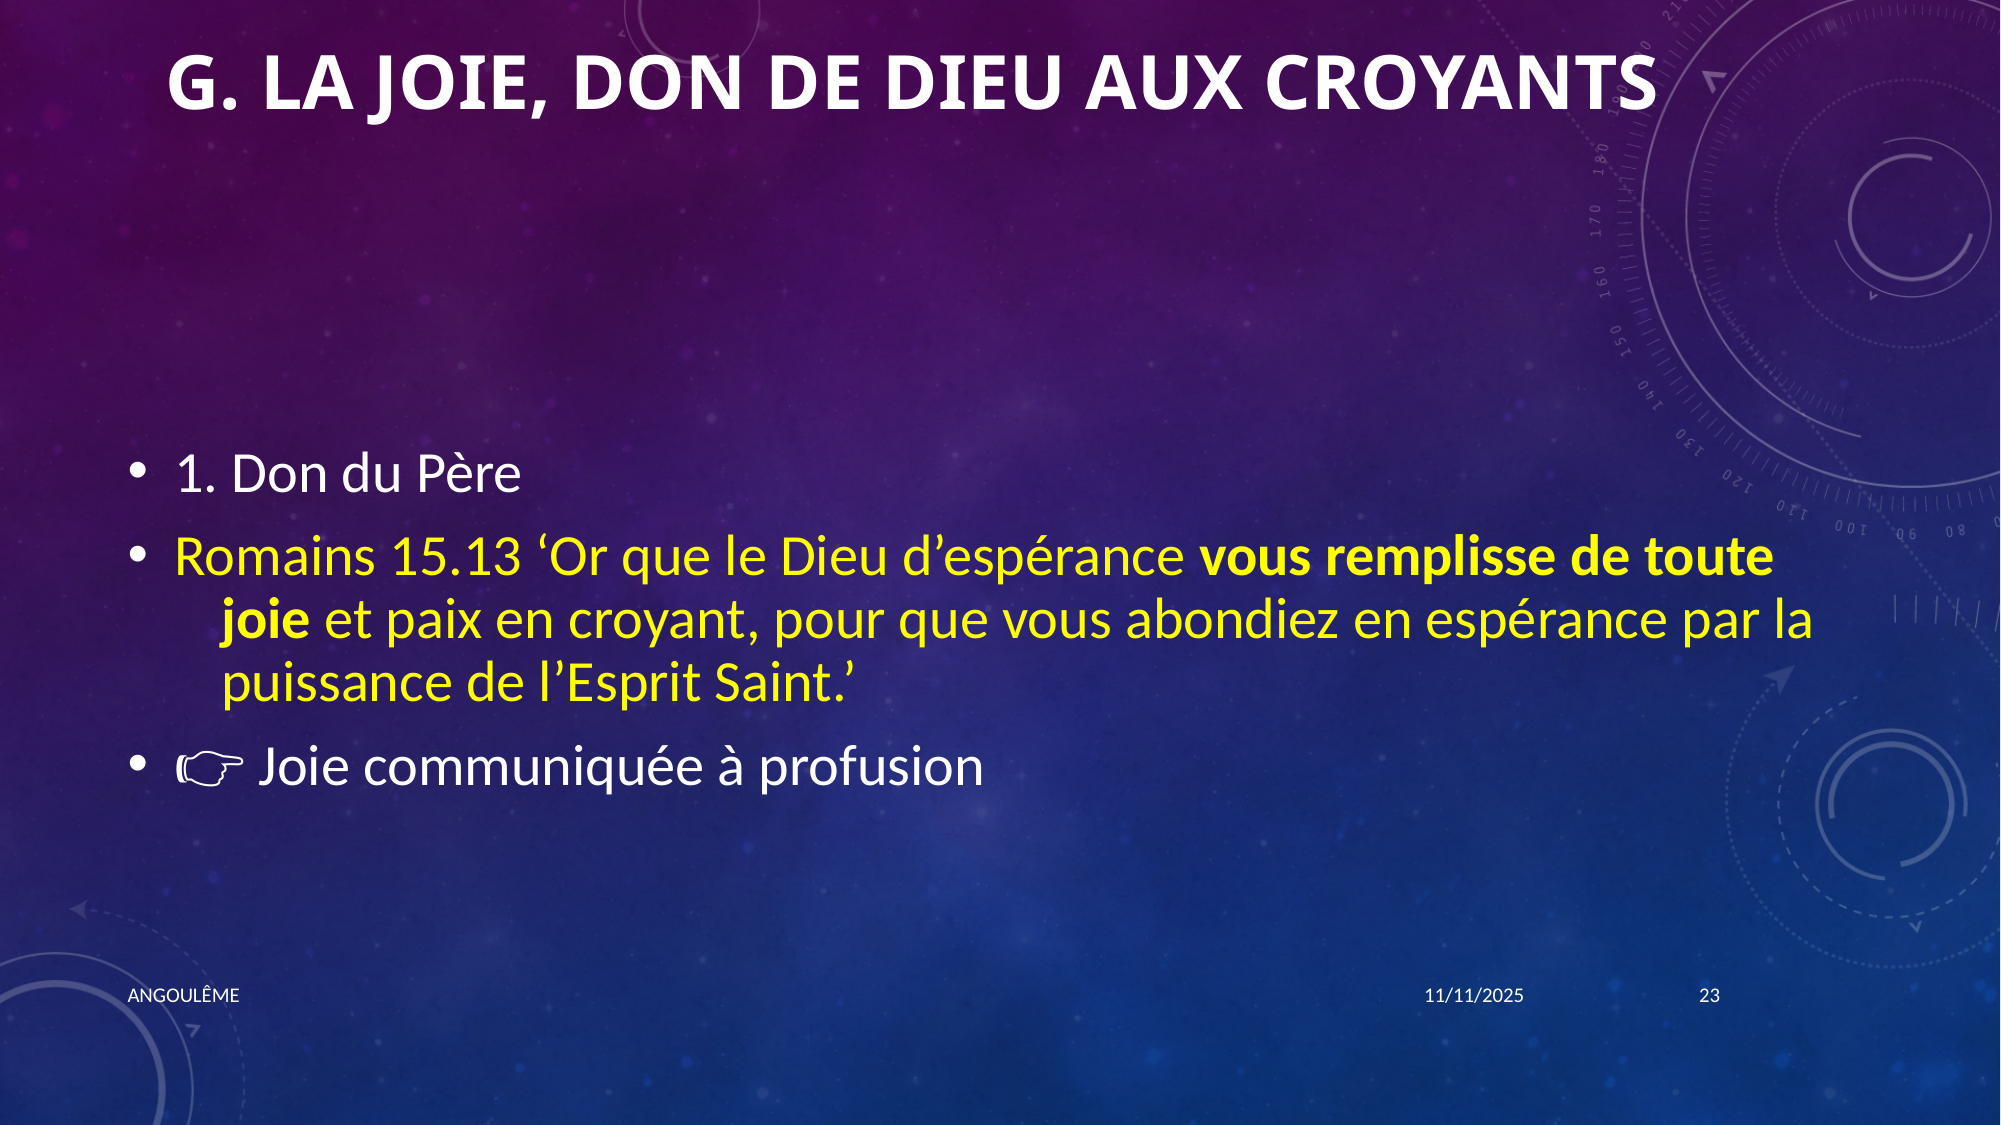

# G. La joie, don de Dieu aux CROYANTs
1. Don du Père
Romains 15.13 ‘Or que le Dieu d’espérance vous remplisse de toute joie et paix en croyant, pour que vous abondiez en espérance par la puissance de l’Esprit Saint.’
👉 Joie communiquée à profusion
ANGOULÊME
11/11/2025